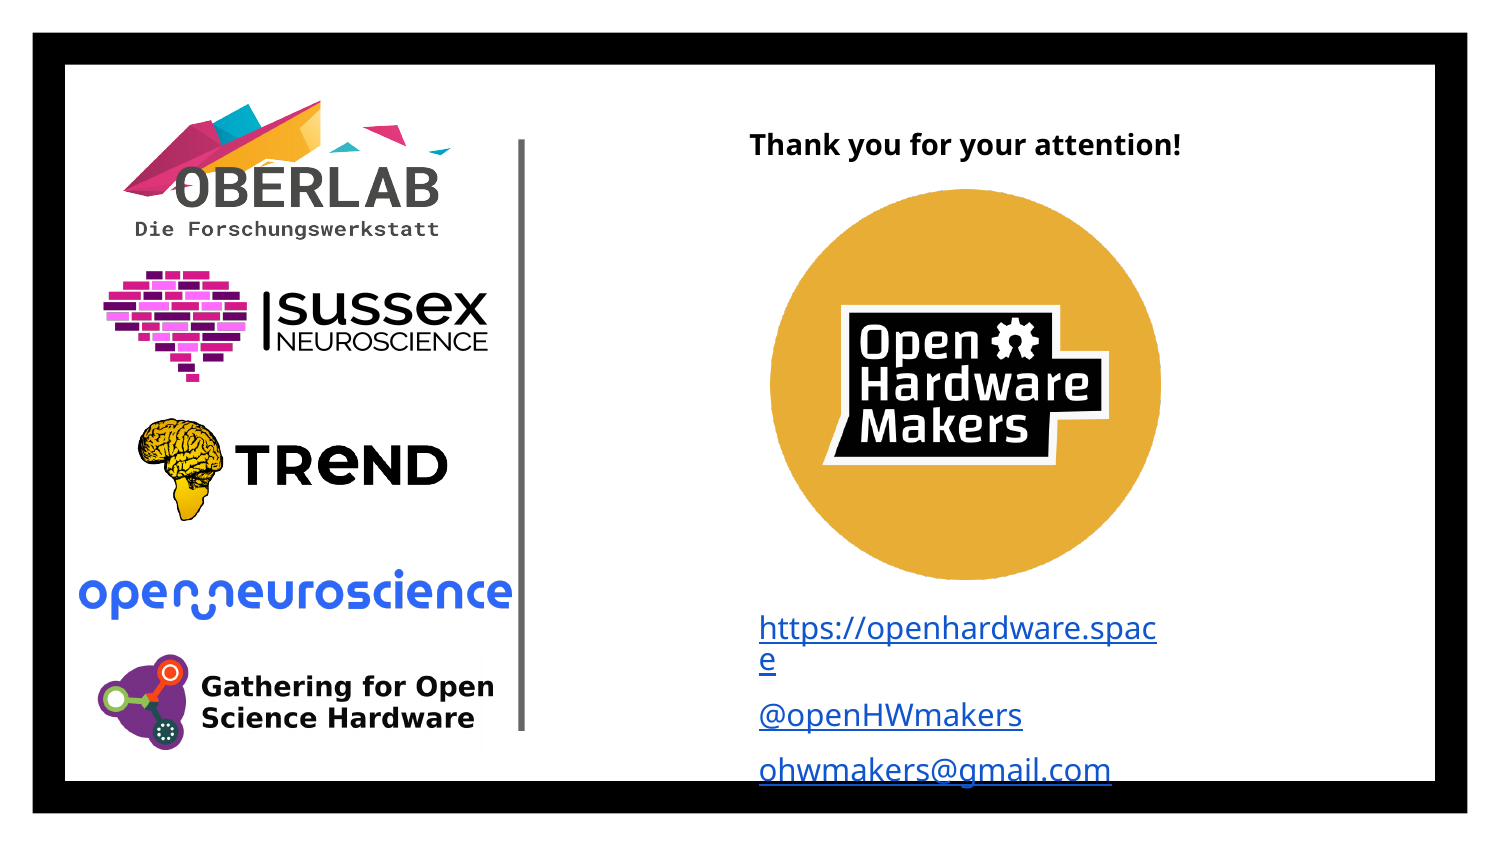

Thank you for your attention!
https://openhardware.space
@openHWmakers
ohwmakers@gmail.com